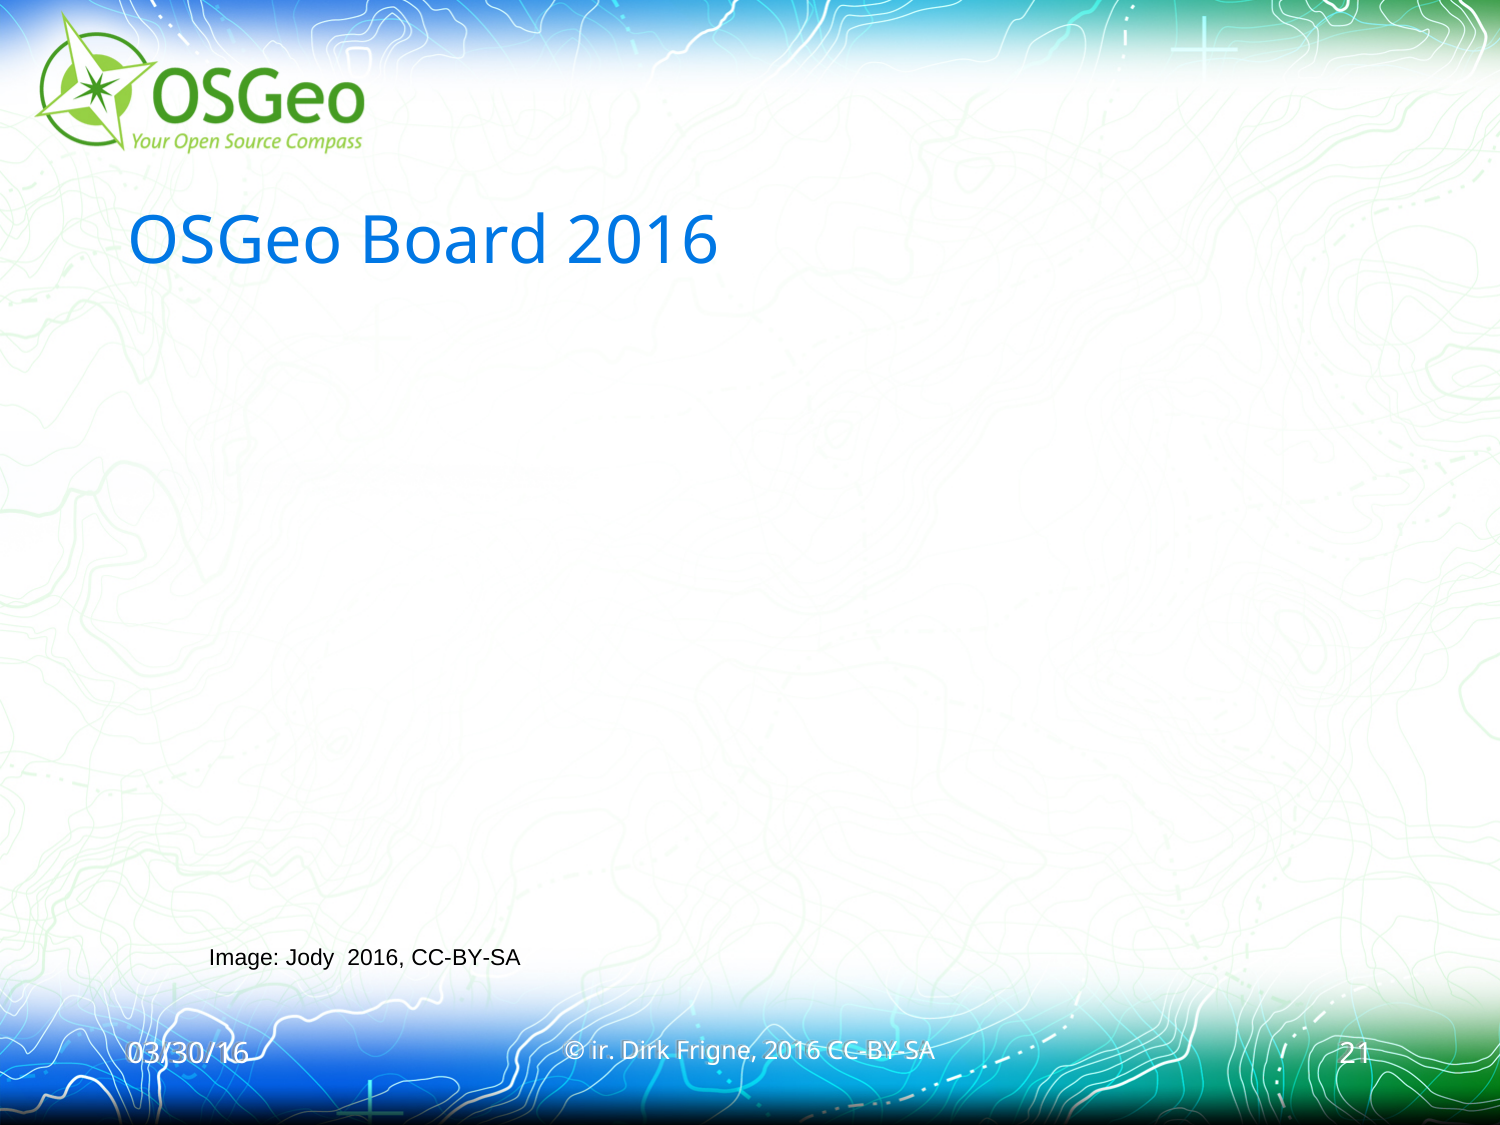

# OSGeo Board 2016
Image: Jody 2016, CC-BY-SA
03/30/16
© ir. Dirk Frigne, 2016 CC-BY-SA
21